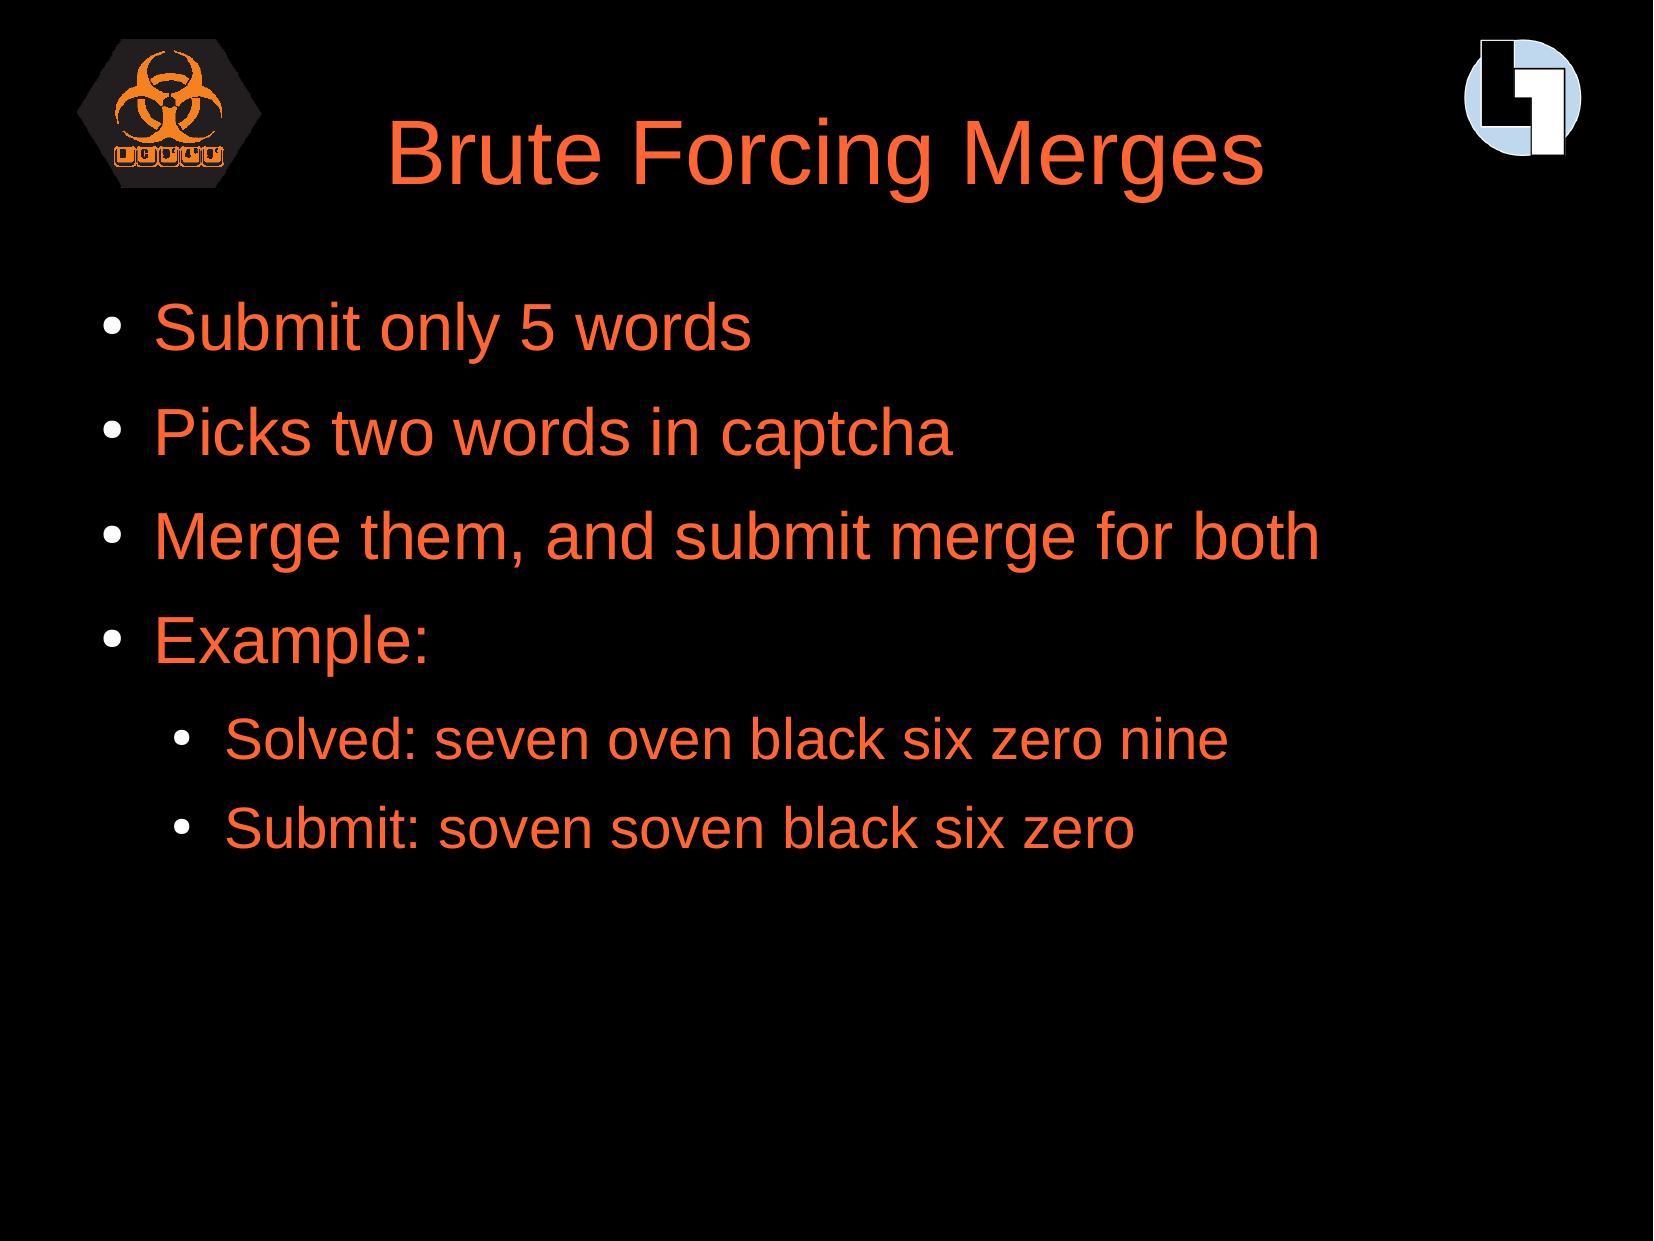

# Brute Forcing Merges
Submit only 5 words
Picks two words in captcha
Merge them, and submit merge for both
Example:
Solved: seven oven black six zero nine
Submit: soven soven black six zero